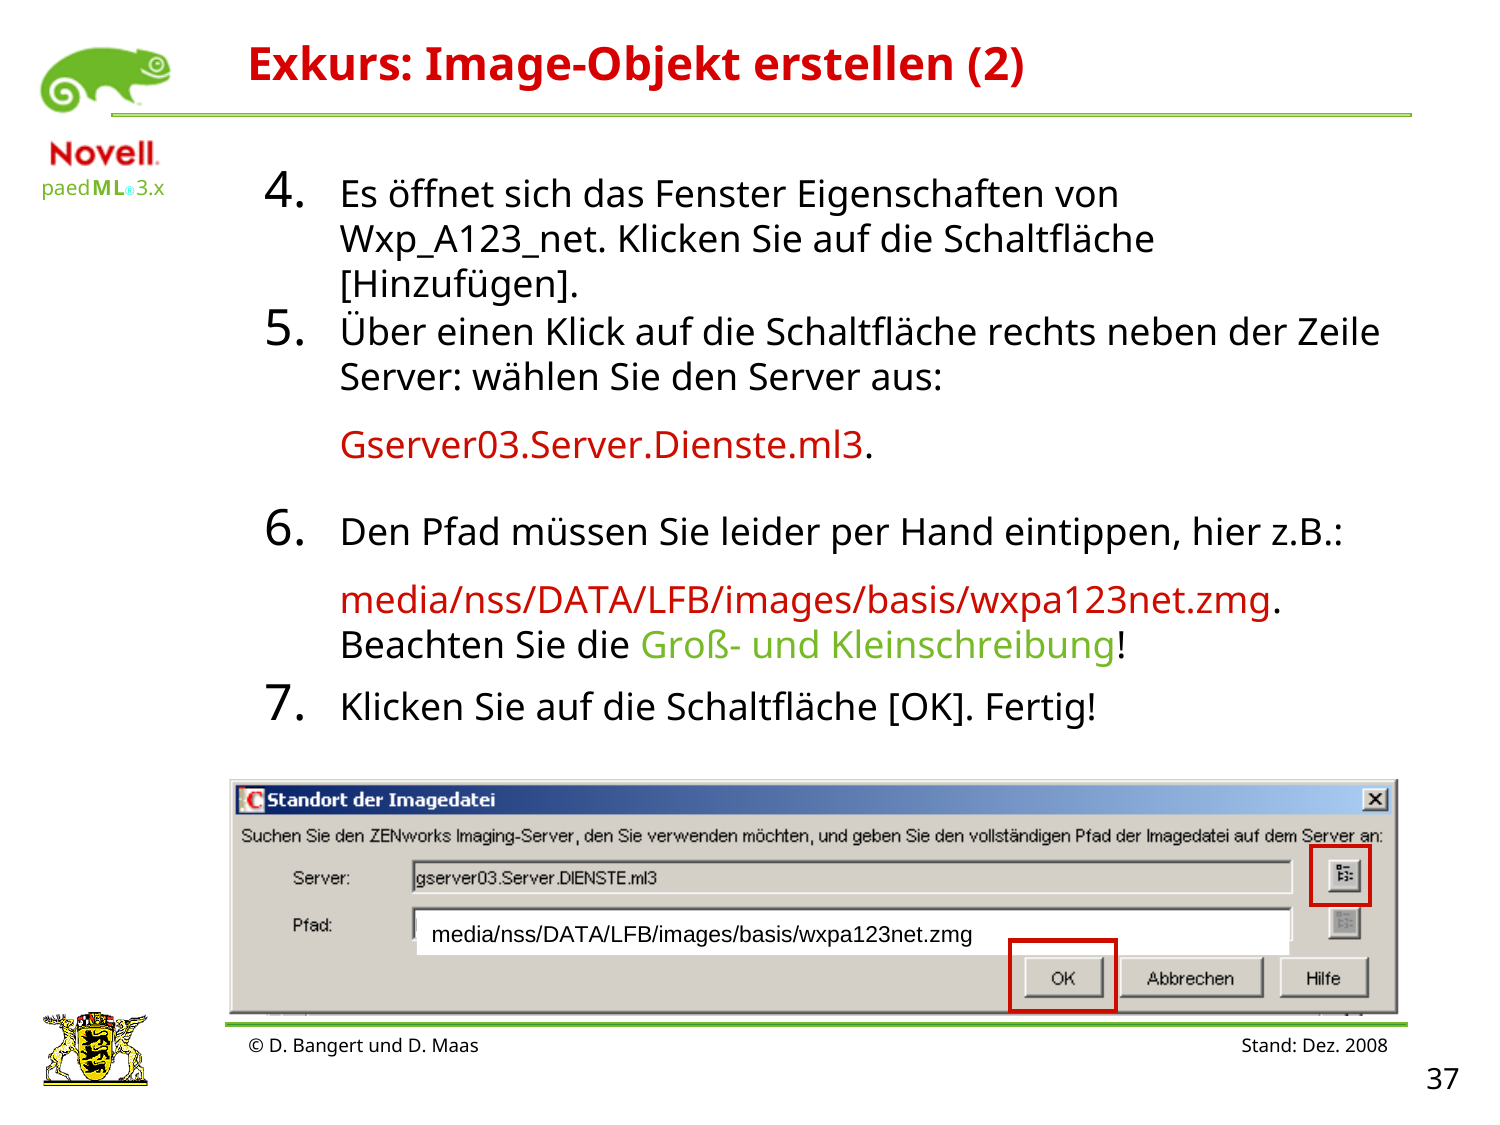

# Exkurs: Image-Objekt erstellen (2)‏
4.
Es öffnet sich das Fenster Eigenschaften von Wxp_A123_net. Klicken Sie auf die Schaltfläche [Hinzufügen].
5.
Über einen Klick auf die Schaltfläche rechts neben der Zeile Server: wählen Sie den Server aus:
Gserver03.Server.Dienste.ml3.
6.
Den Pfad müssen Sie leider per Hand eintippen, hier z.B.:
media/nss/DATA/LFB/images/basis/wxpa123net.zmg.
Beachten Sie die Groß- und Kleinschreibung!
7.
Klicken Sie auf die Schaltfläche [OK]. Fertig!
media/nss/DATA/LFB/images/basis/wxpa123net.zmg
© D. Bangert und D. Maas
Dez. 2008
37